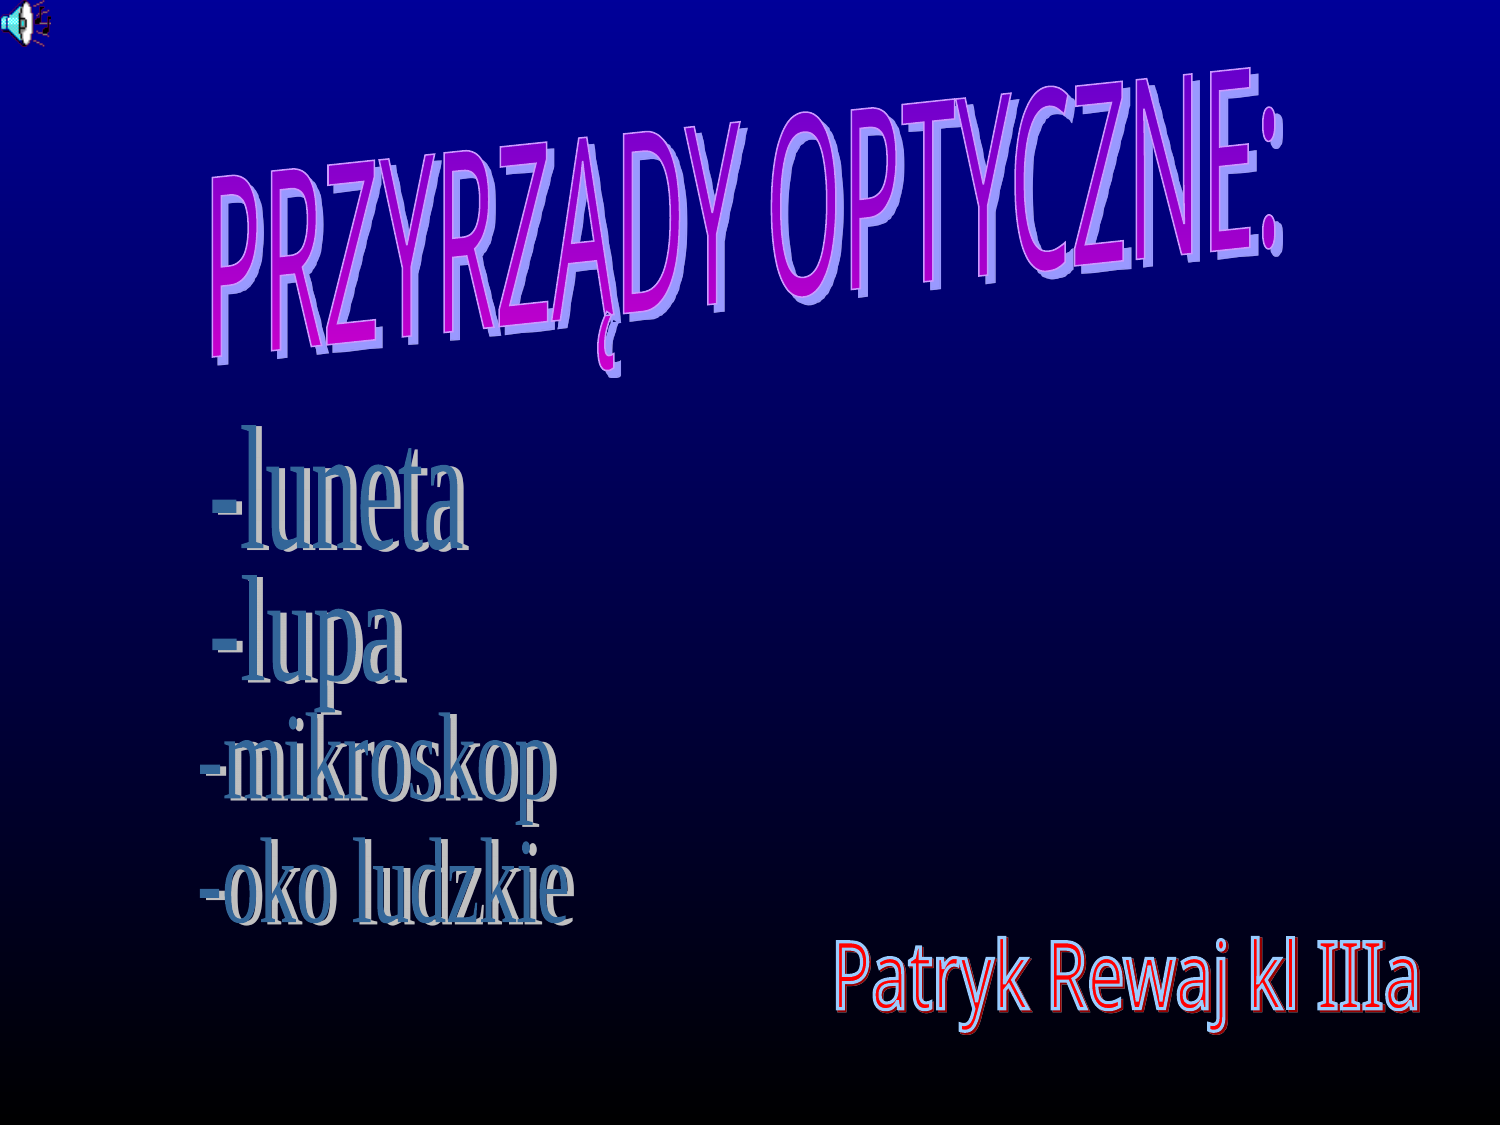

PRZYRZĄDY OPTYCZNE:
-luneta
-lupa
-mikroskop
-oko ludzkie
Patryk Rewaj kl IIIa